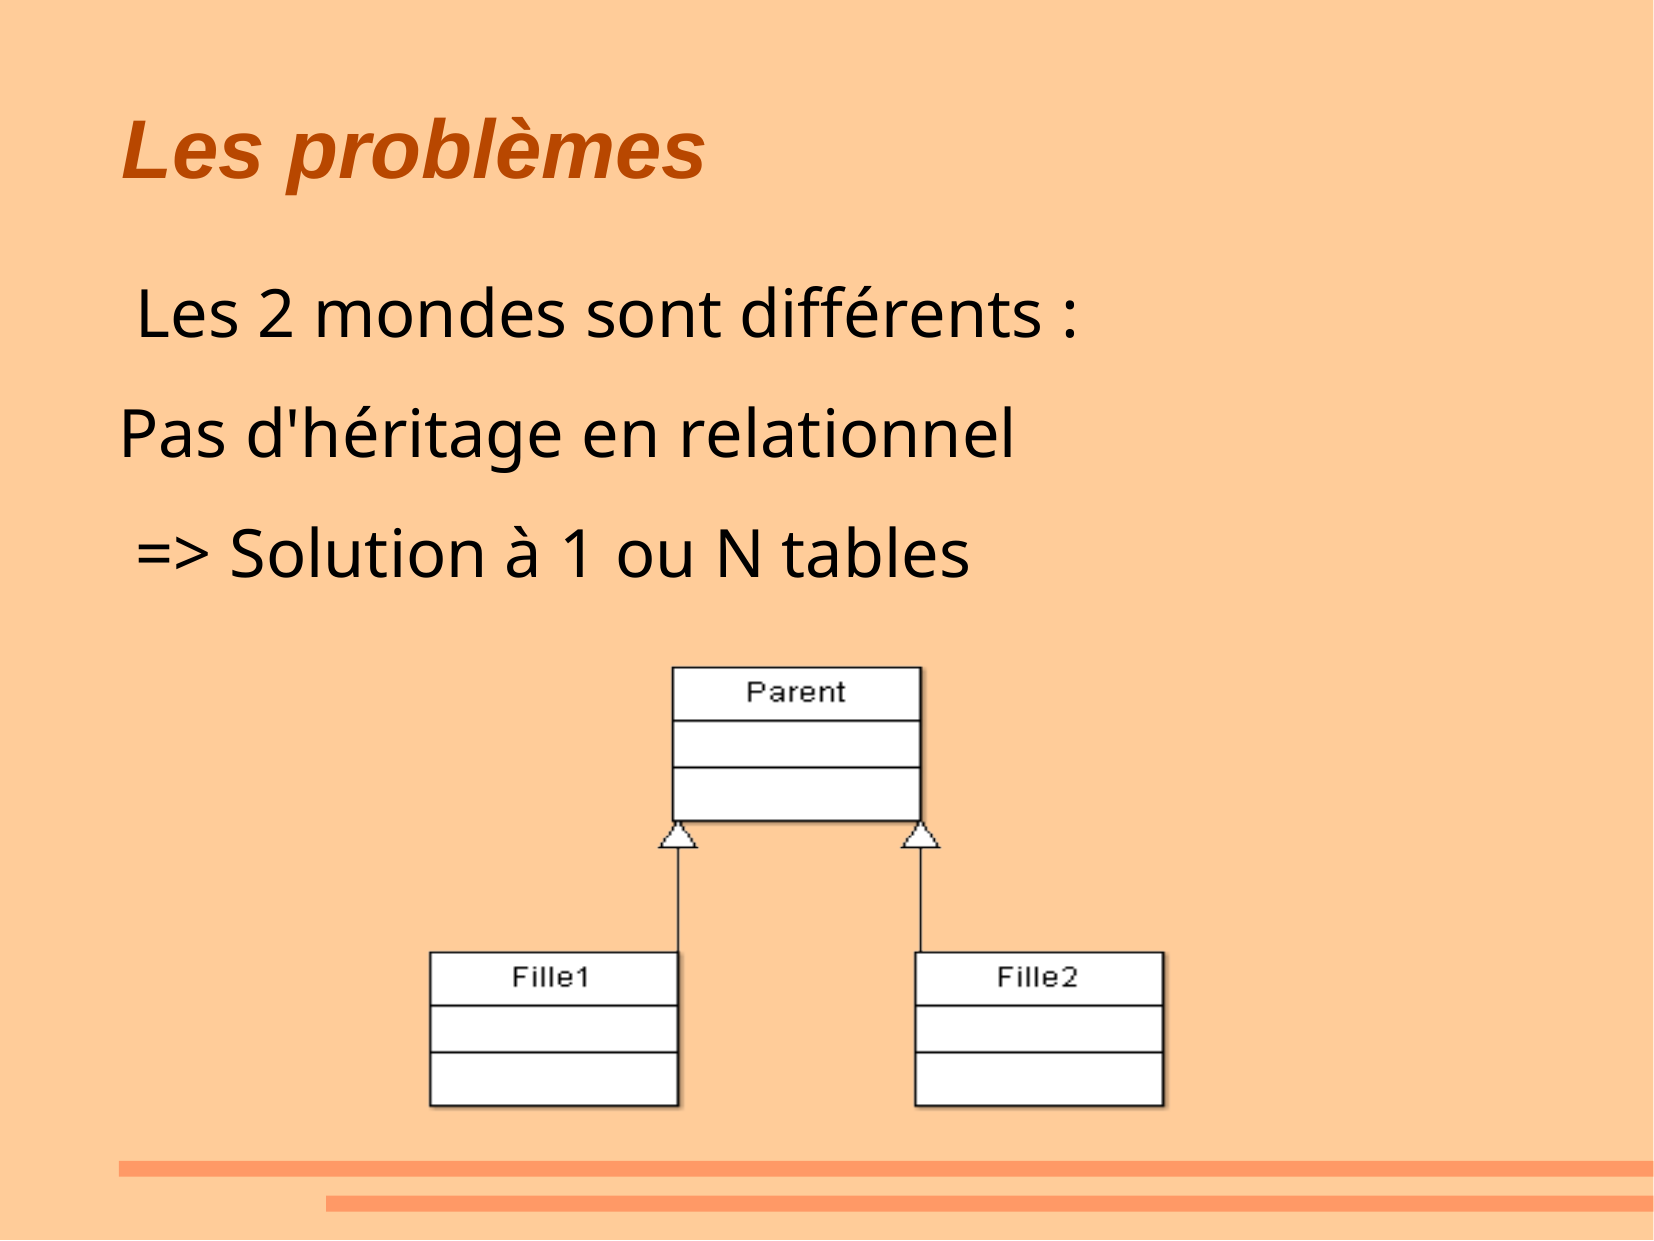

# Les problèmes
Les 2 mondes sont différents :
Pas d'héritage en relationnel
=> Solution à 1 ou N tables